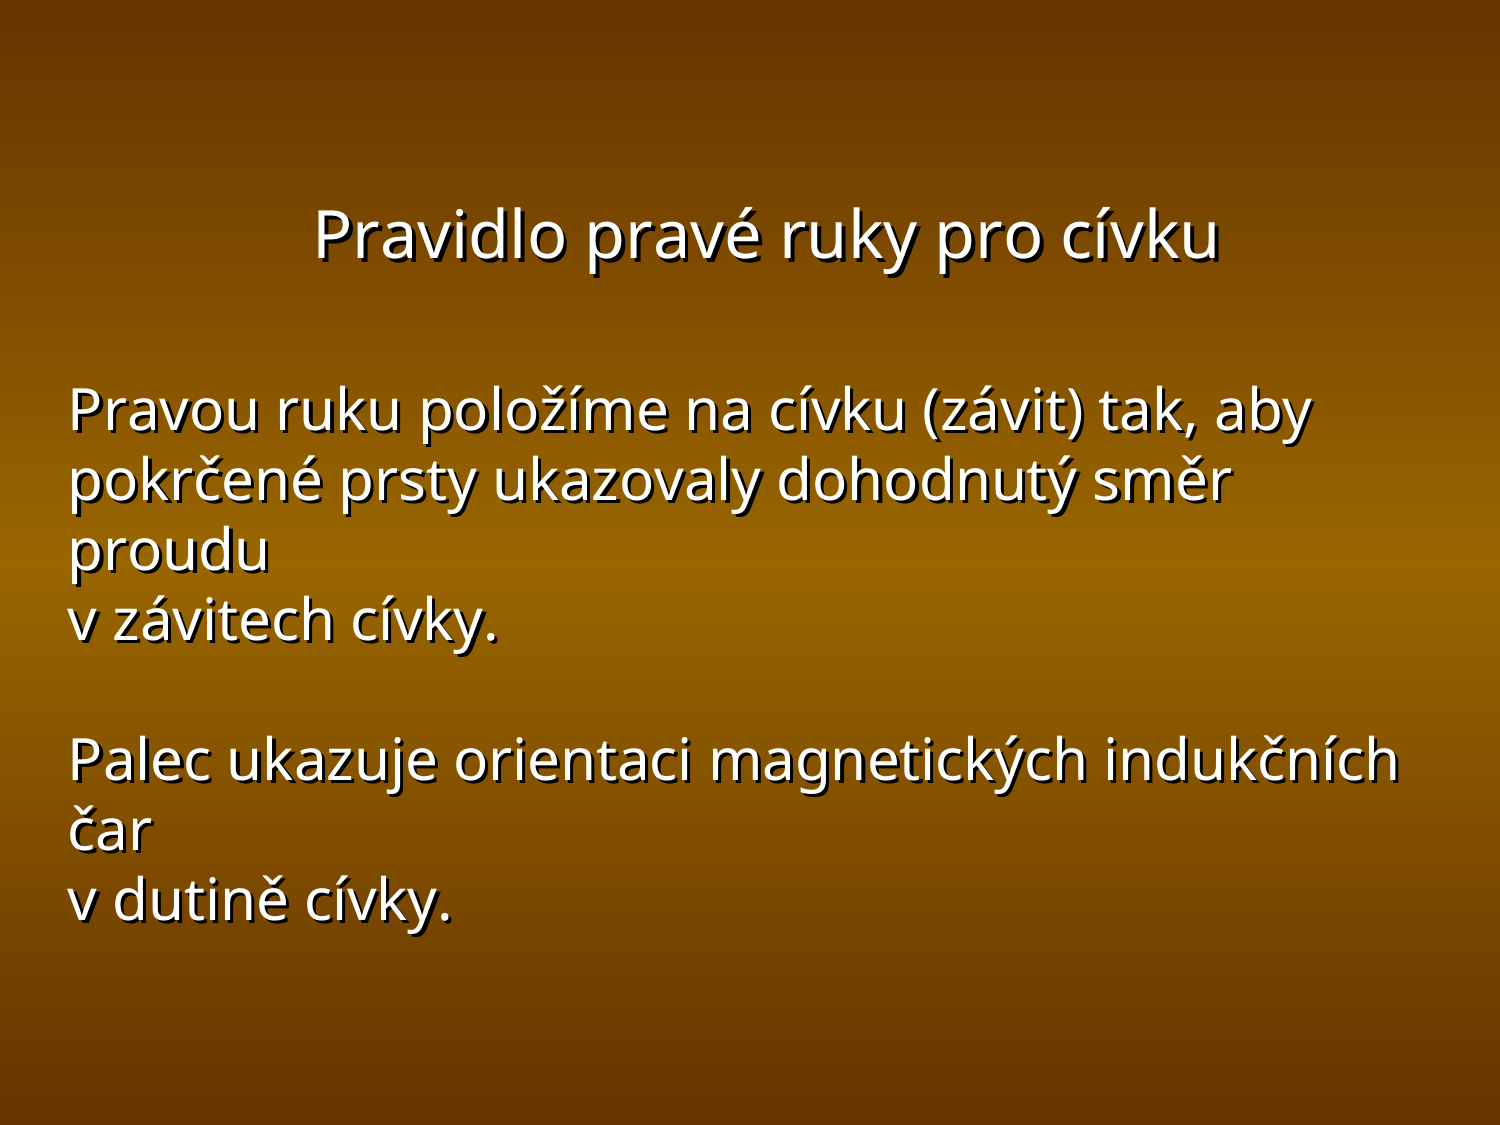

Pravidlo pravé ruky pro cívku
Pravou ruku položíme na cívku (závit) tak, aby pokrčené prsty ukazovaly dohodnutý směr proudu
v závitech cívky.
Palec ukazuje orientaci magnetických indukčních čar
v dutině cívky.